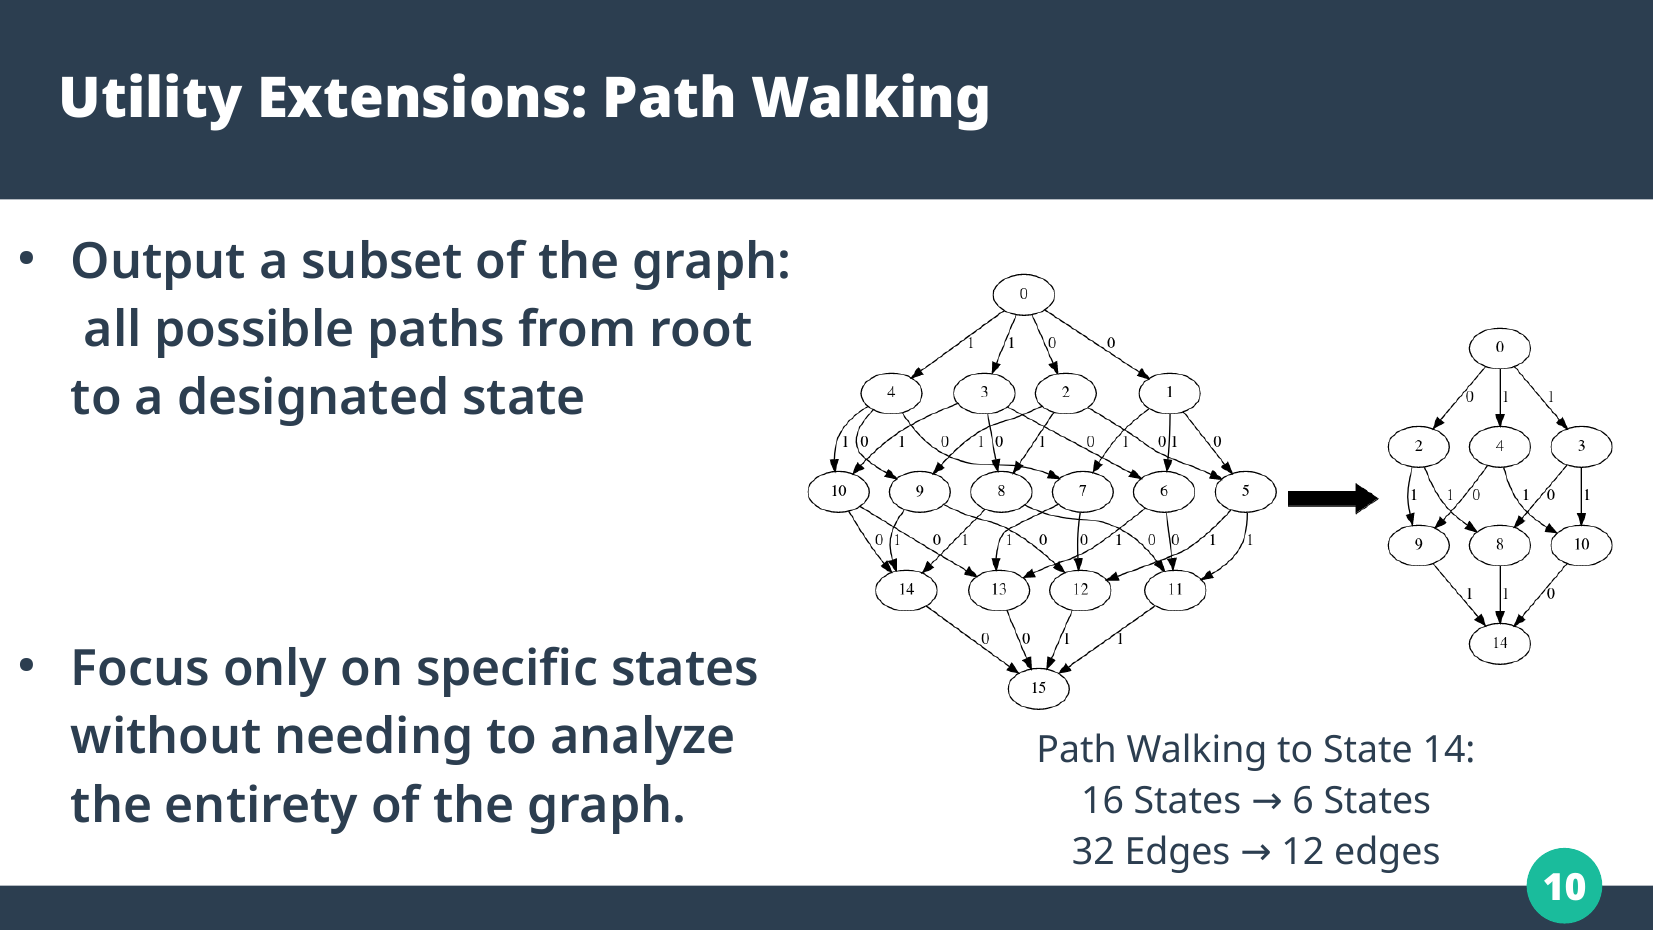

# Utility Extensions: Path Walking
Output a subset of the graph: all possible paths from root to a designated state
Focus only on specific states without needing to analyze the entirety of the graph.
Path Walking to State 14:
16 States → 6 States
32 Edges → 12 edges